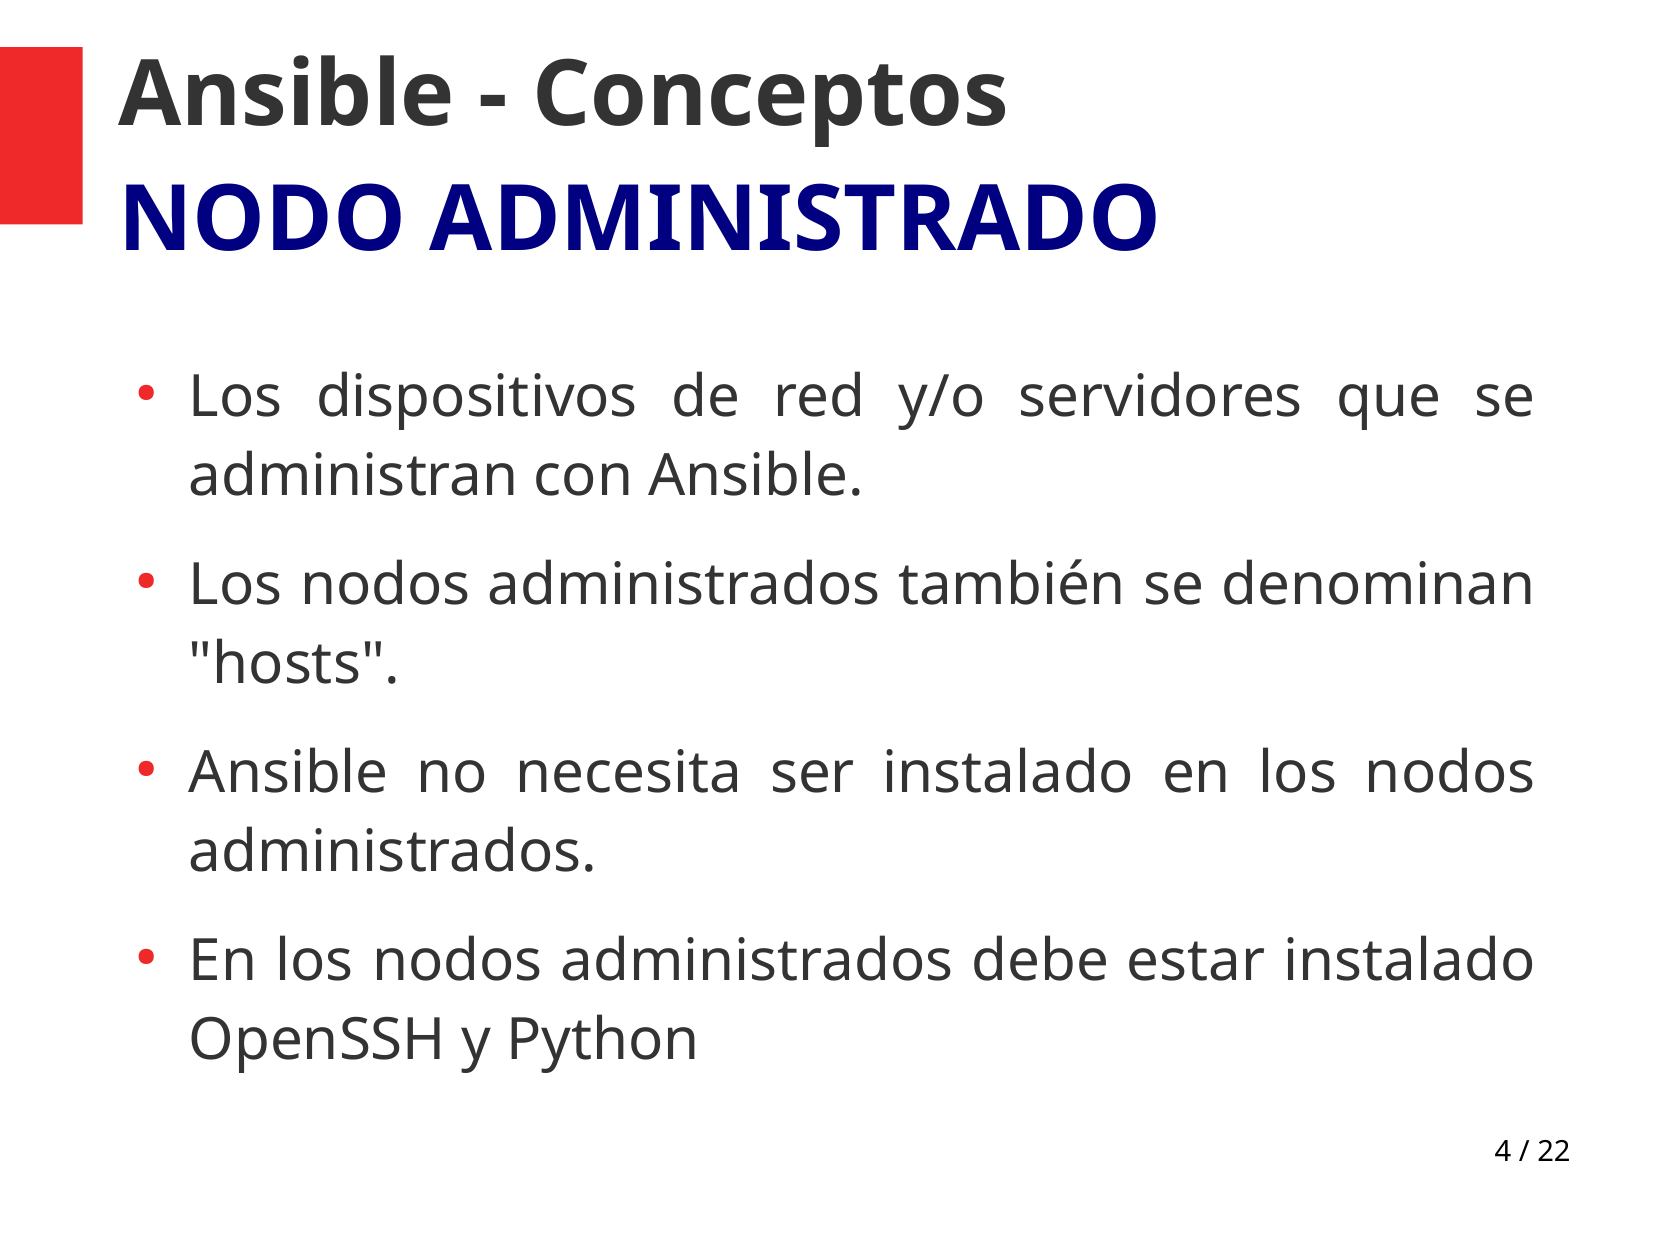

# Ansible - Conceptos NODO ADMINISTRADO
Los dispositivos de red y/o servidores que se administran con Ansible.
Los nodos administrados también se denominan "hosts".
Ansible no necesita ser instalado en los nodos administrados.
En los nodos administrados debe estar instalado OpenSSH y Python
4